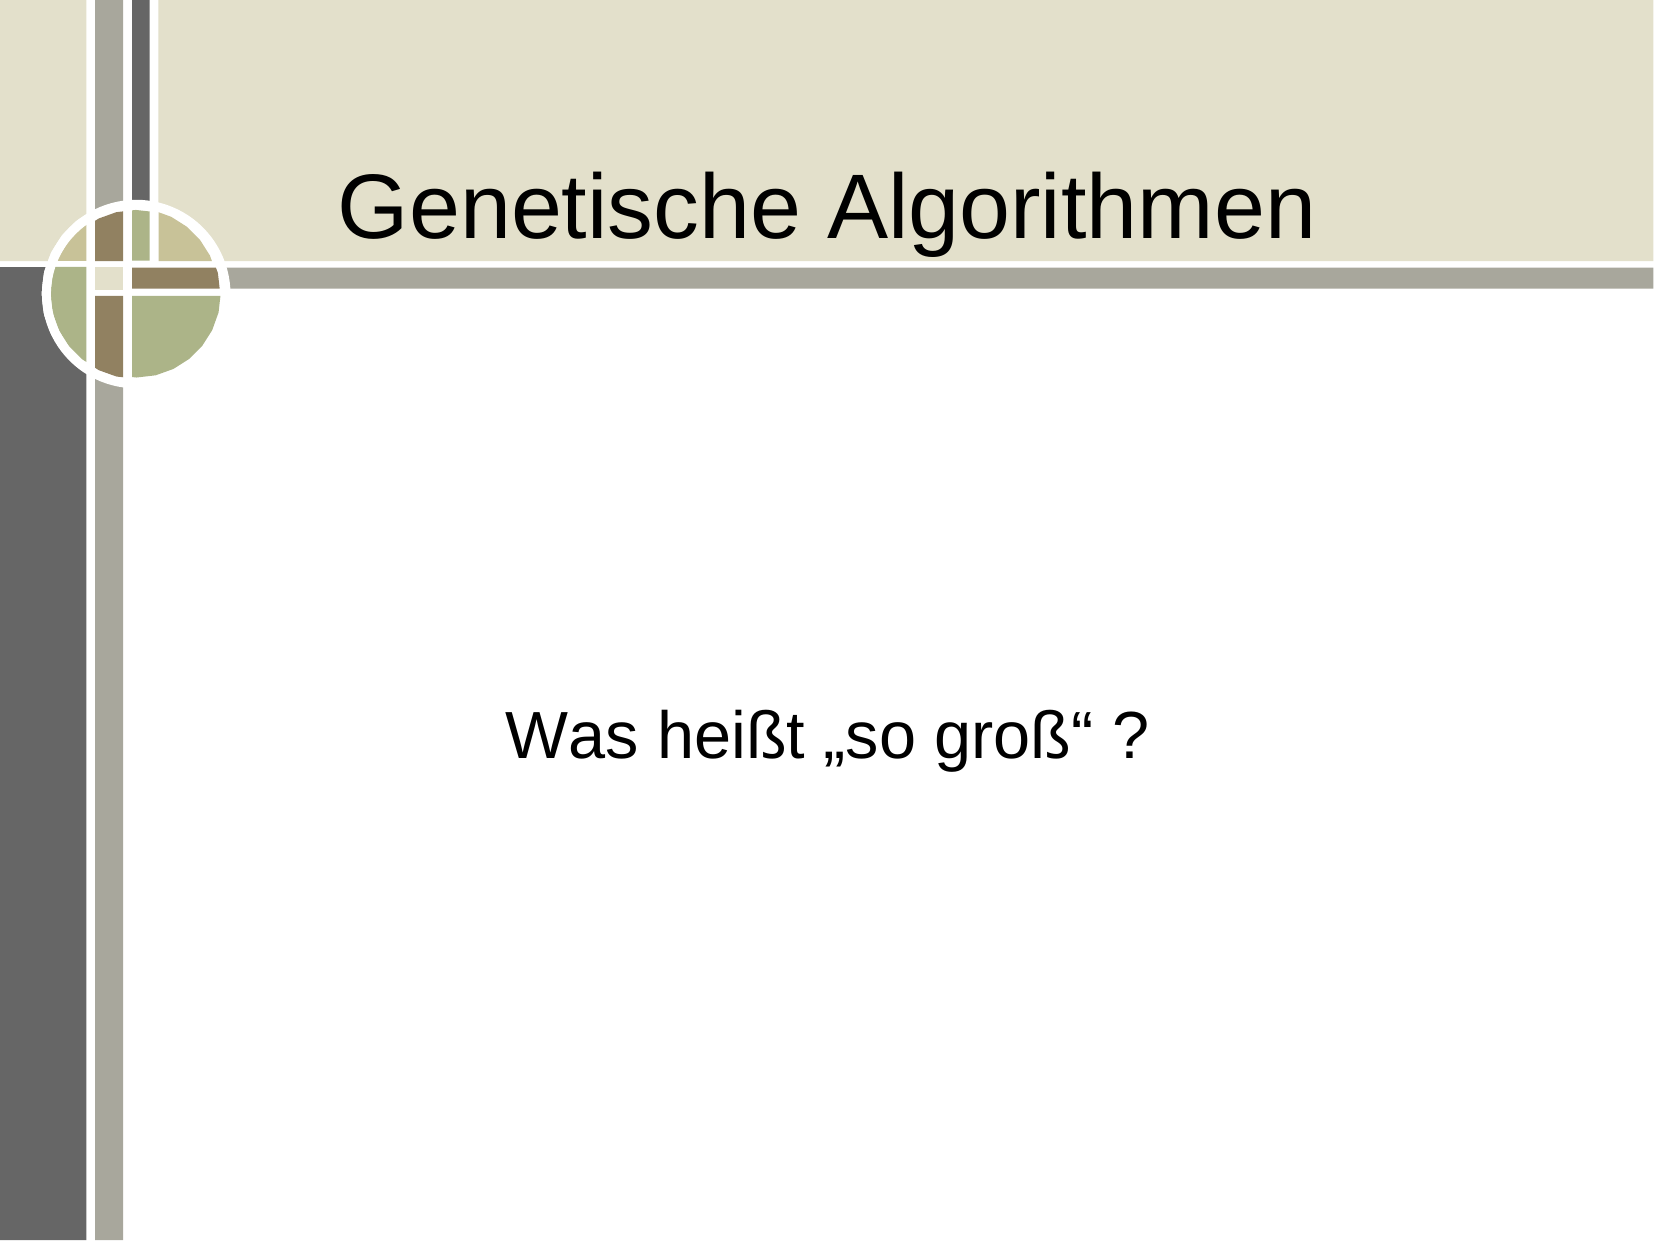

# Genetische Algorithmen
Was heißt „so groß“ ?